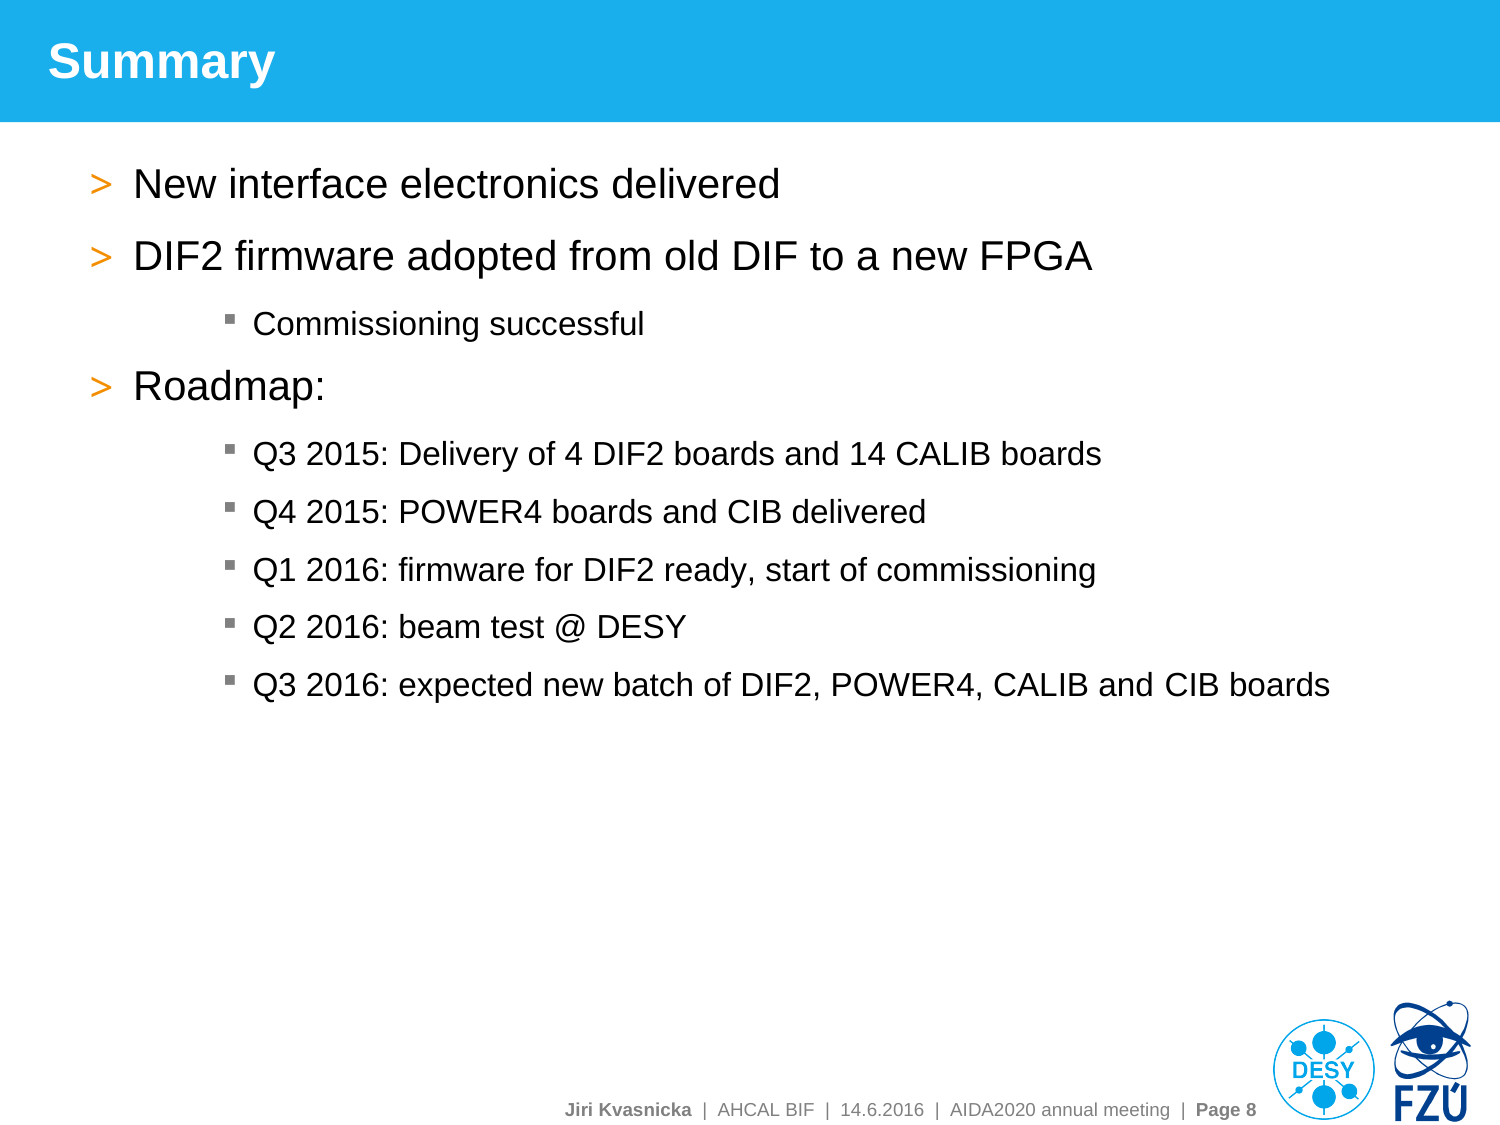

# Summary
New interface electronics delivered
DIF2 firmware adopted from old DIF to a new FPGA
Commissioning successful
Roadmap:
Q3 2015: Delivery of 4 DIF2 boards and 14 CALIB boards
Q4 2015: POWER4 boards and CIB delivered
Q1 2016: firmware for DIF2 ready, start of commissioning
Q2 2016: beam test @ DESY
Q3 2016: expected new batch of DIF2, POWER4, CALIB and CIB boards